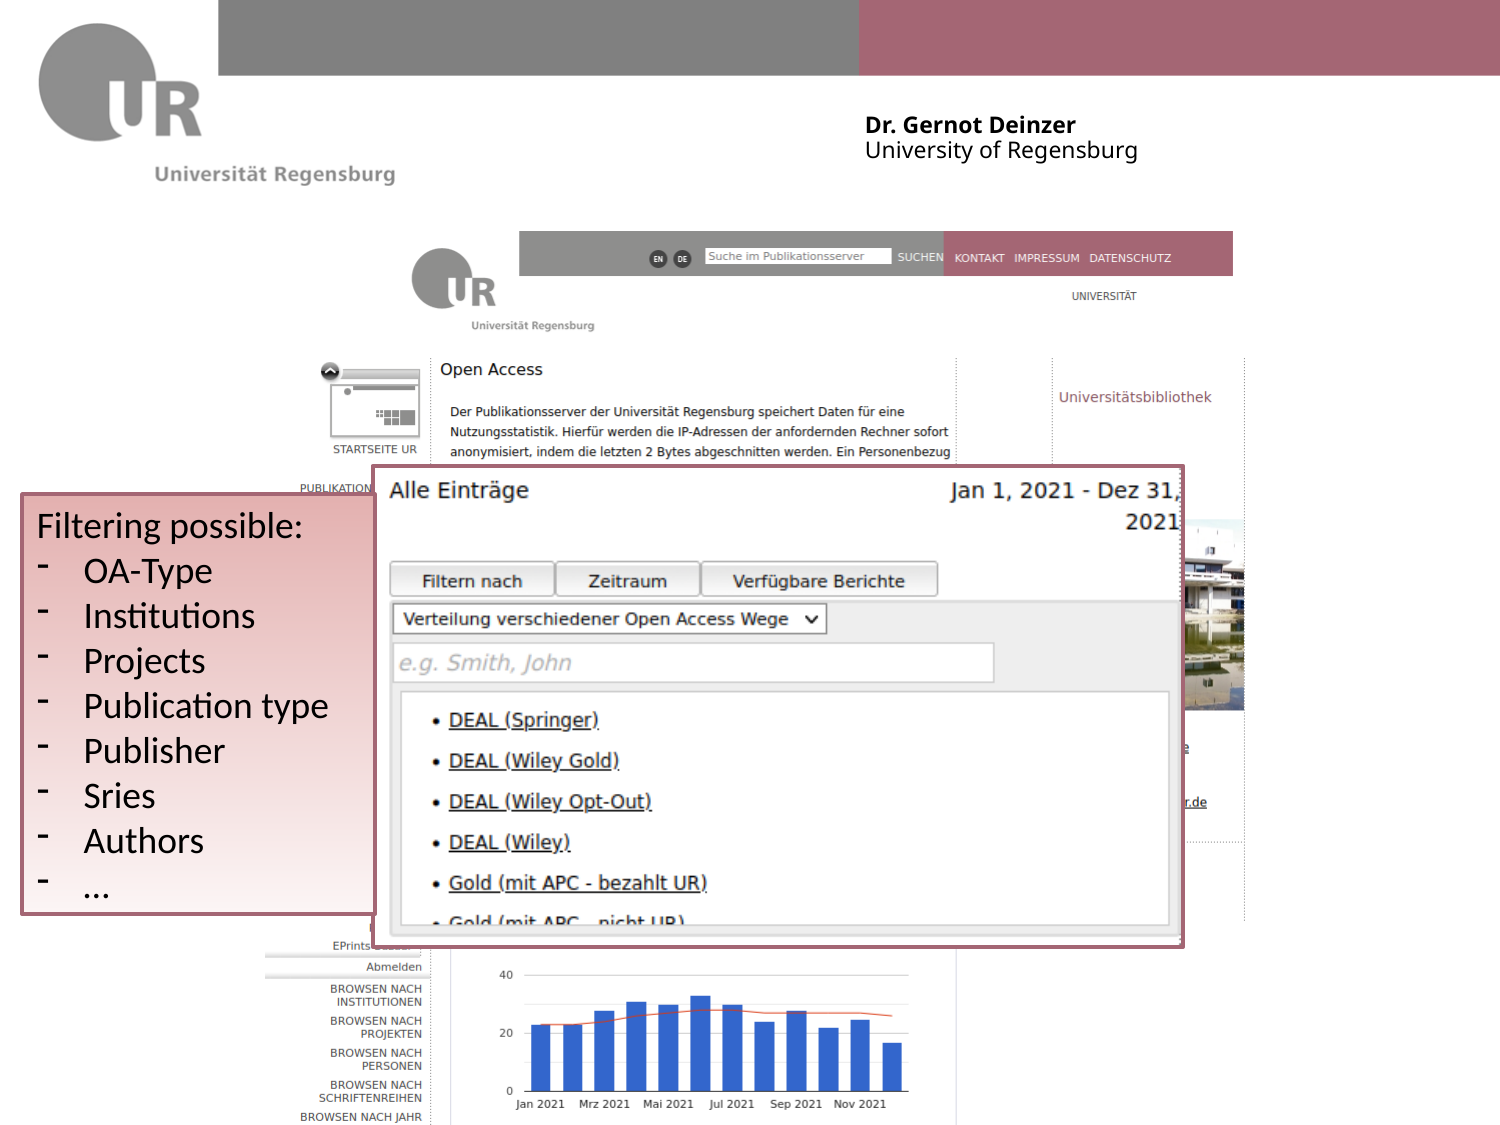

Filtering possible:
OA-Type
Institutions
Projects
Publication type
Publisher
Sries
Authors
…